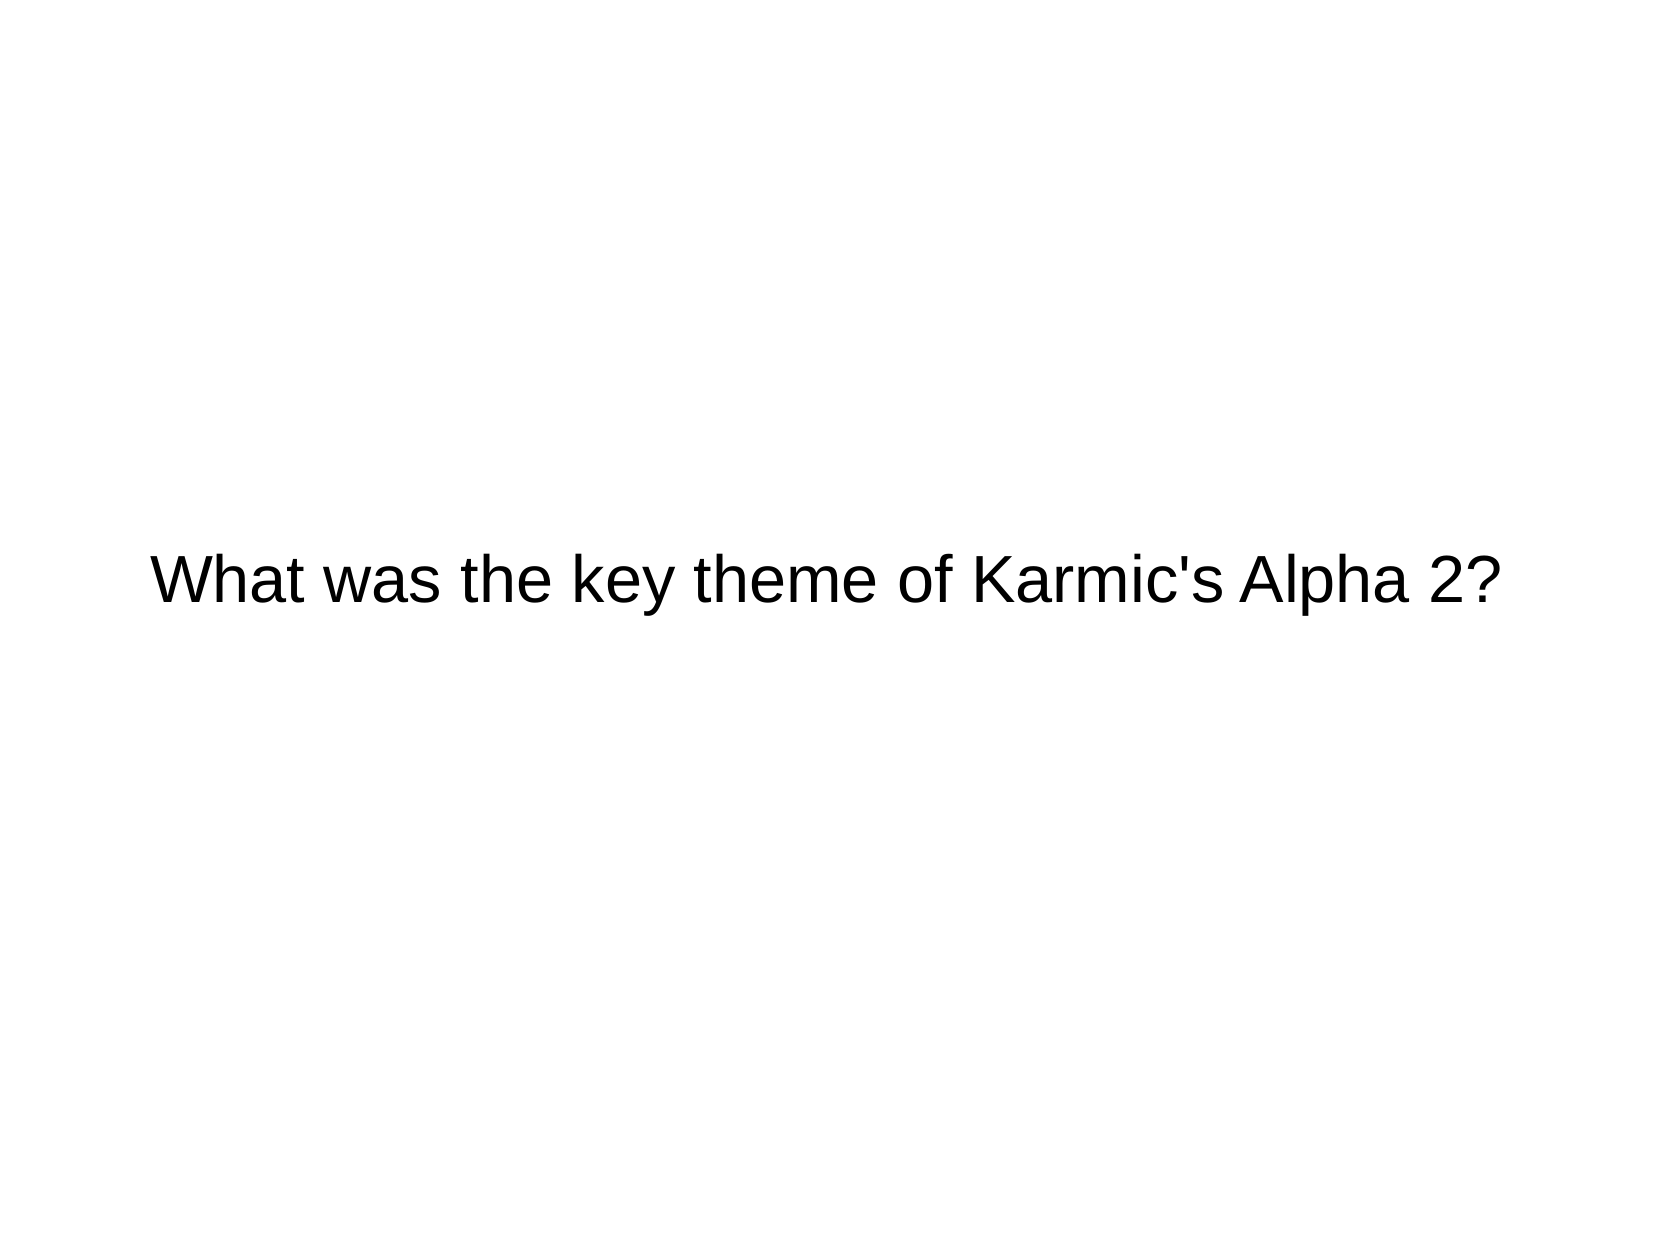

# What was the key theme of Karmic's Alpha 2?